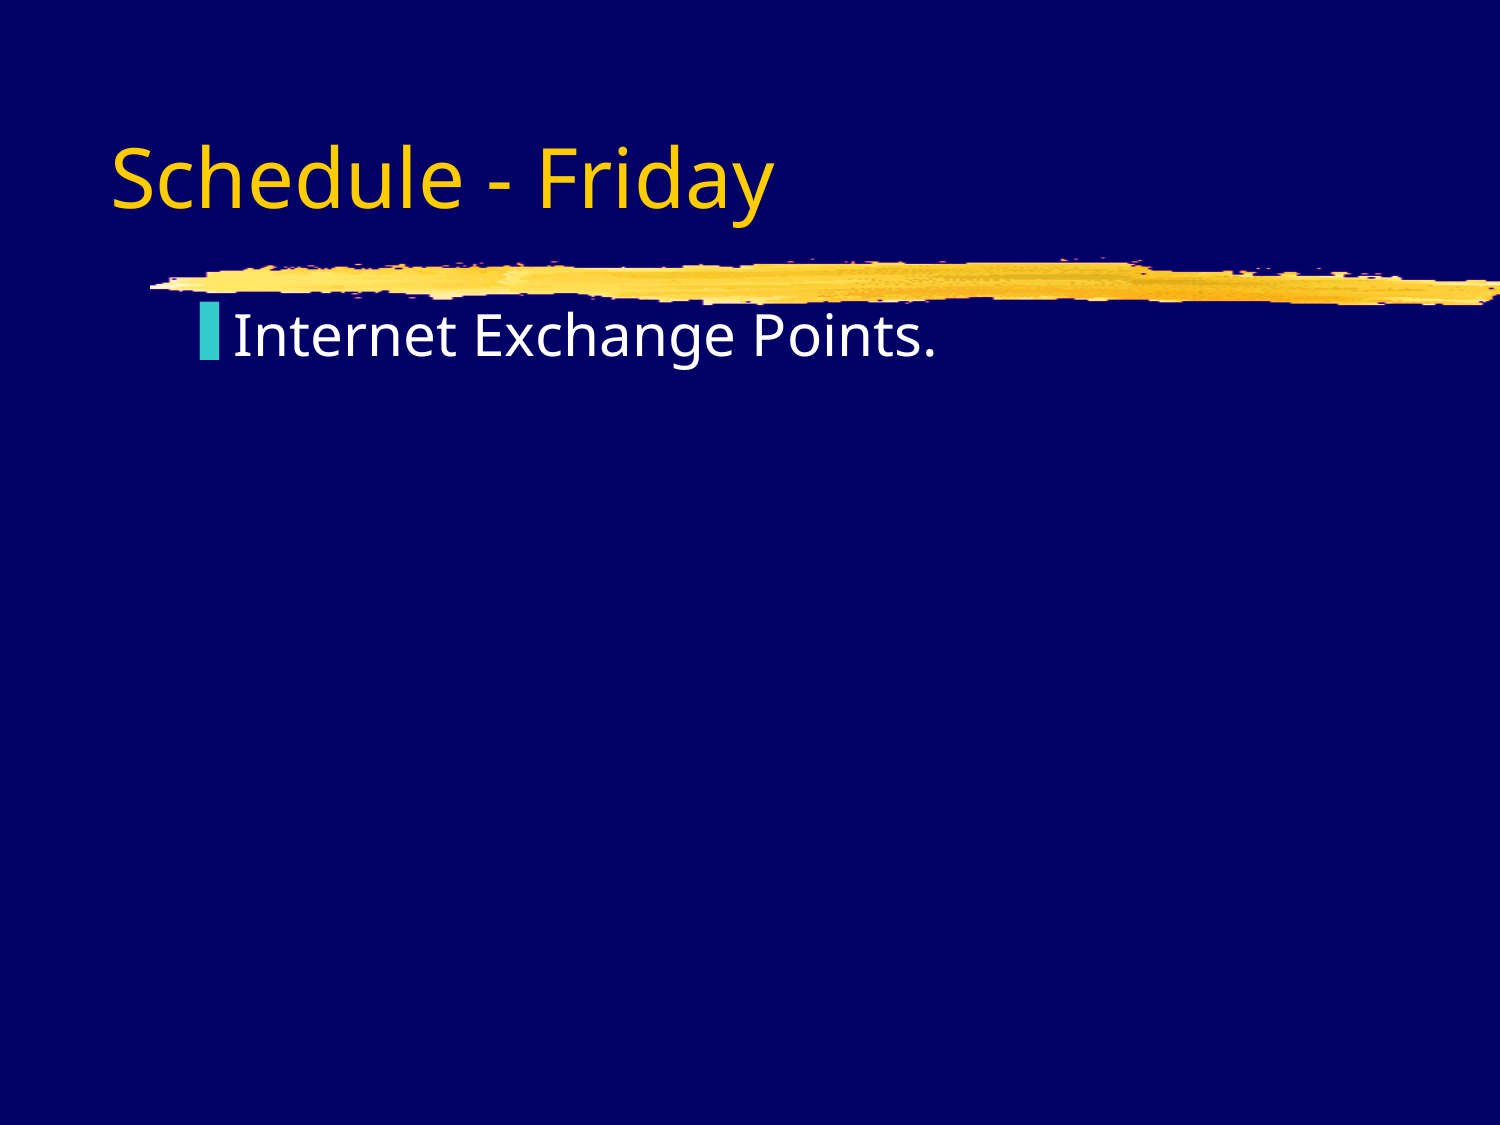

# Schedule - Friday
Internet Exchange Points.